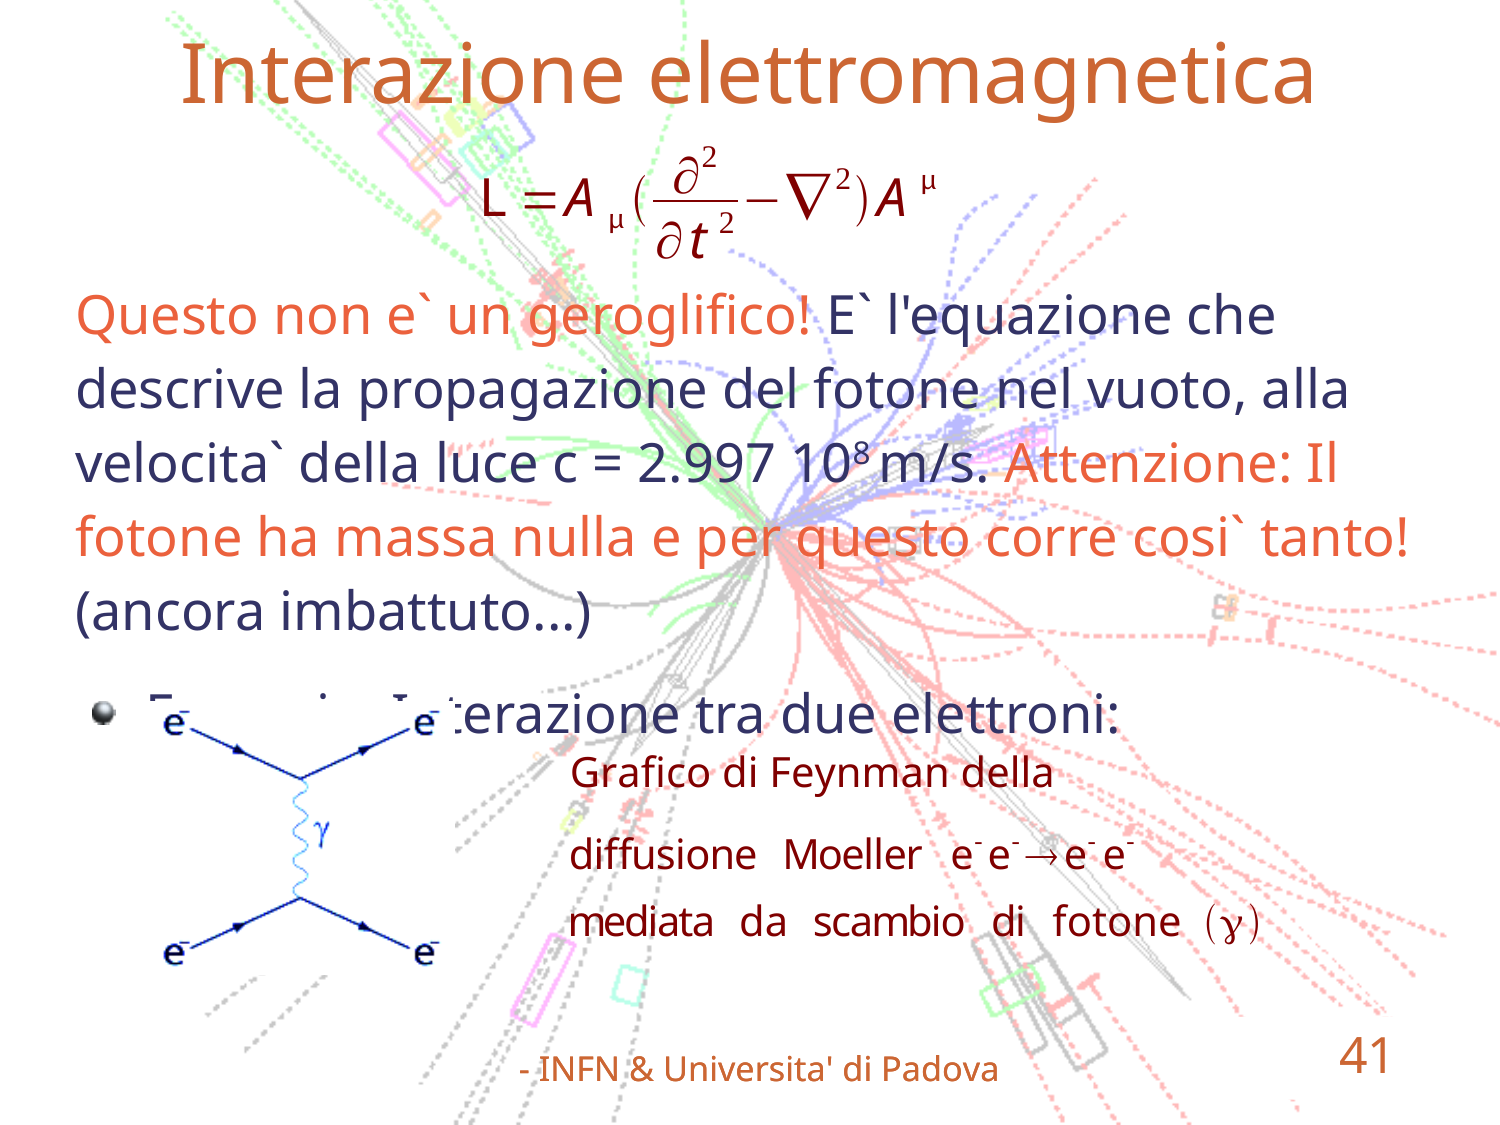

# Interazione elettromagnetica
Questo non e` un geroglifico! E` l'equazione che descrive la propagazione del fotone nel vuoto, alla velocita` della luce c = 2.997 108 m/s. Attenzione: Il fotone ha massa nulla e per questo corre cosi` tanto! (ancora imbattuto...)
Esempio: Interazione tra due elettroni:
Grafico di Feynman della